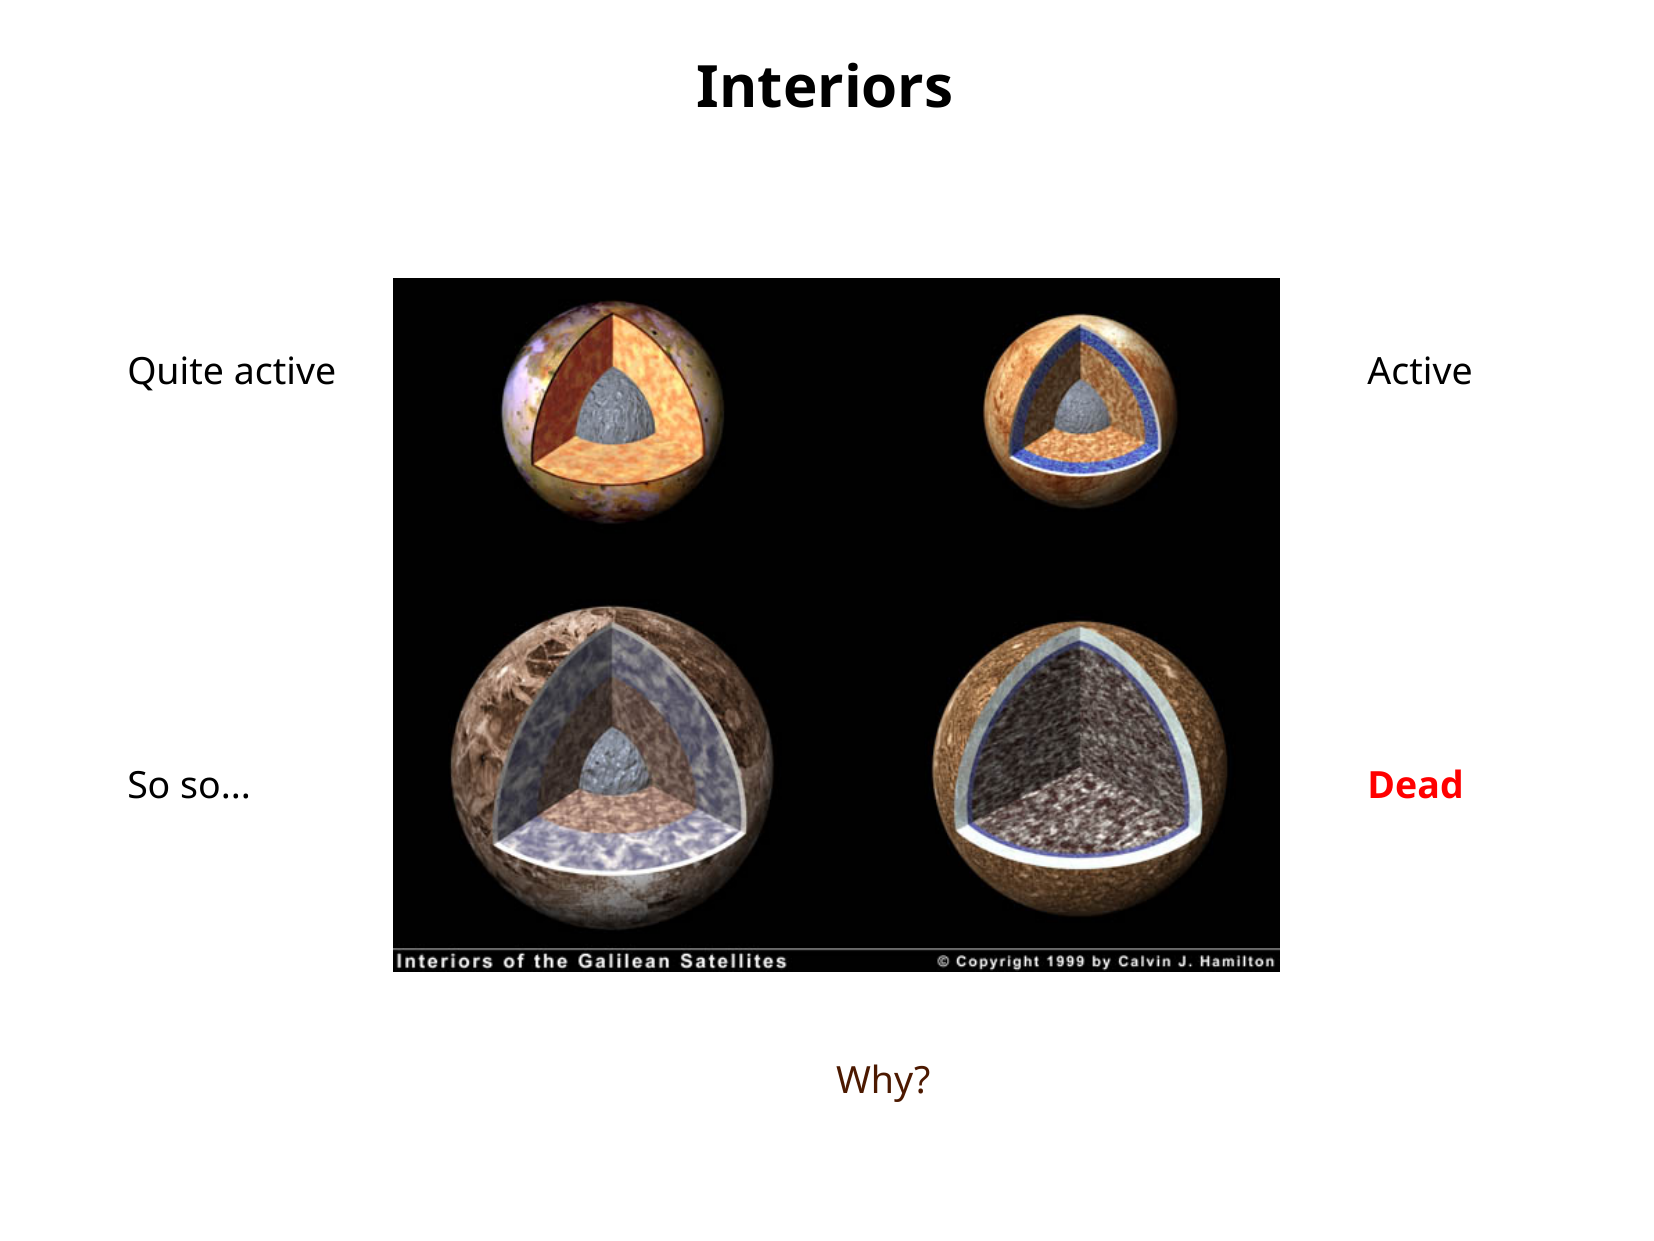

Interiors
Quite active
Active
So so...
Dead
Why?